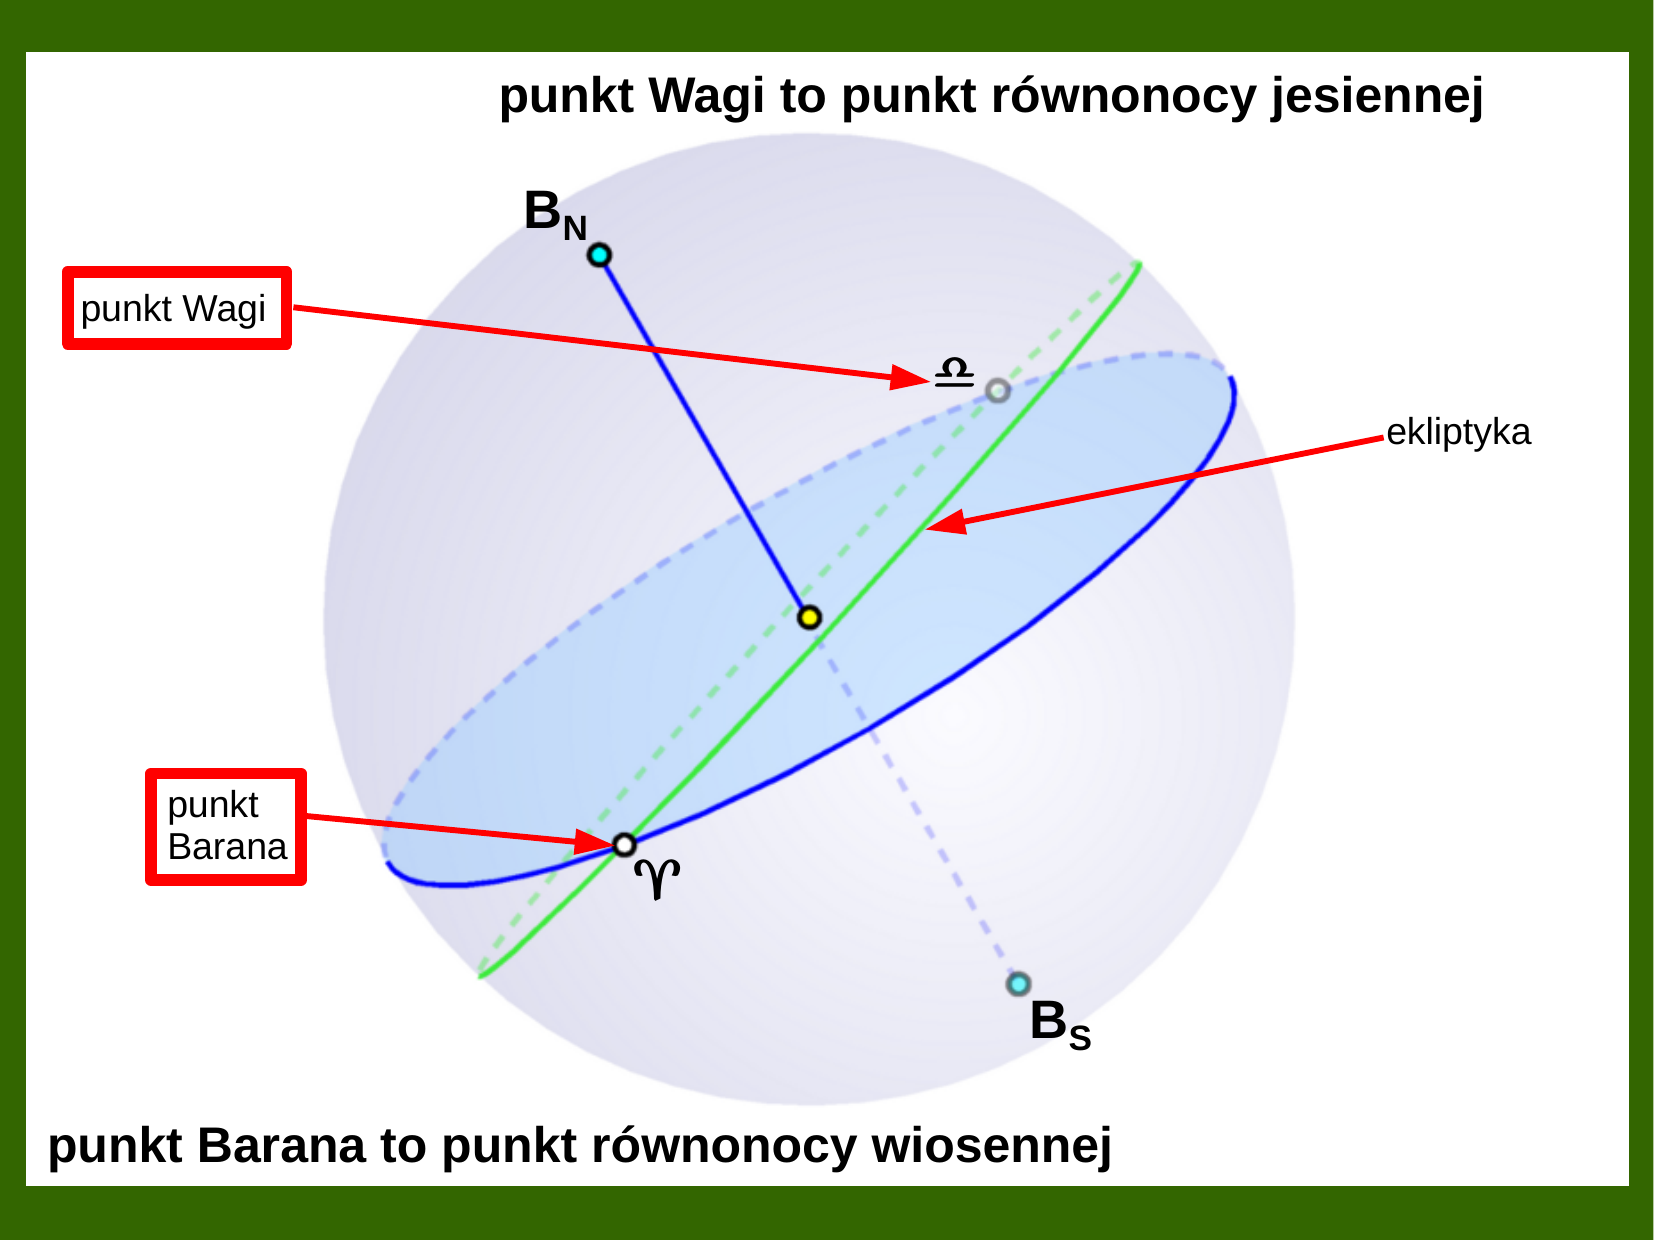

punkt Wagi to punkt równonocy jesiennej
BN
punkt Wagi
♎
ekliptyka
punkt
Barana
♈
BS
punkt Barana to punkt równonocy wiosennej